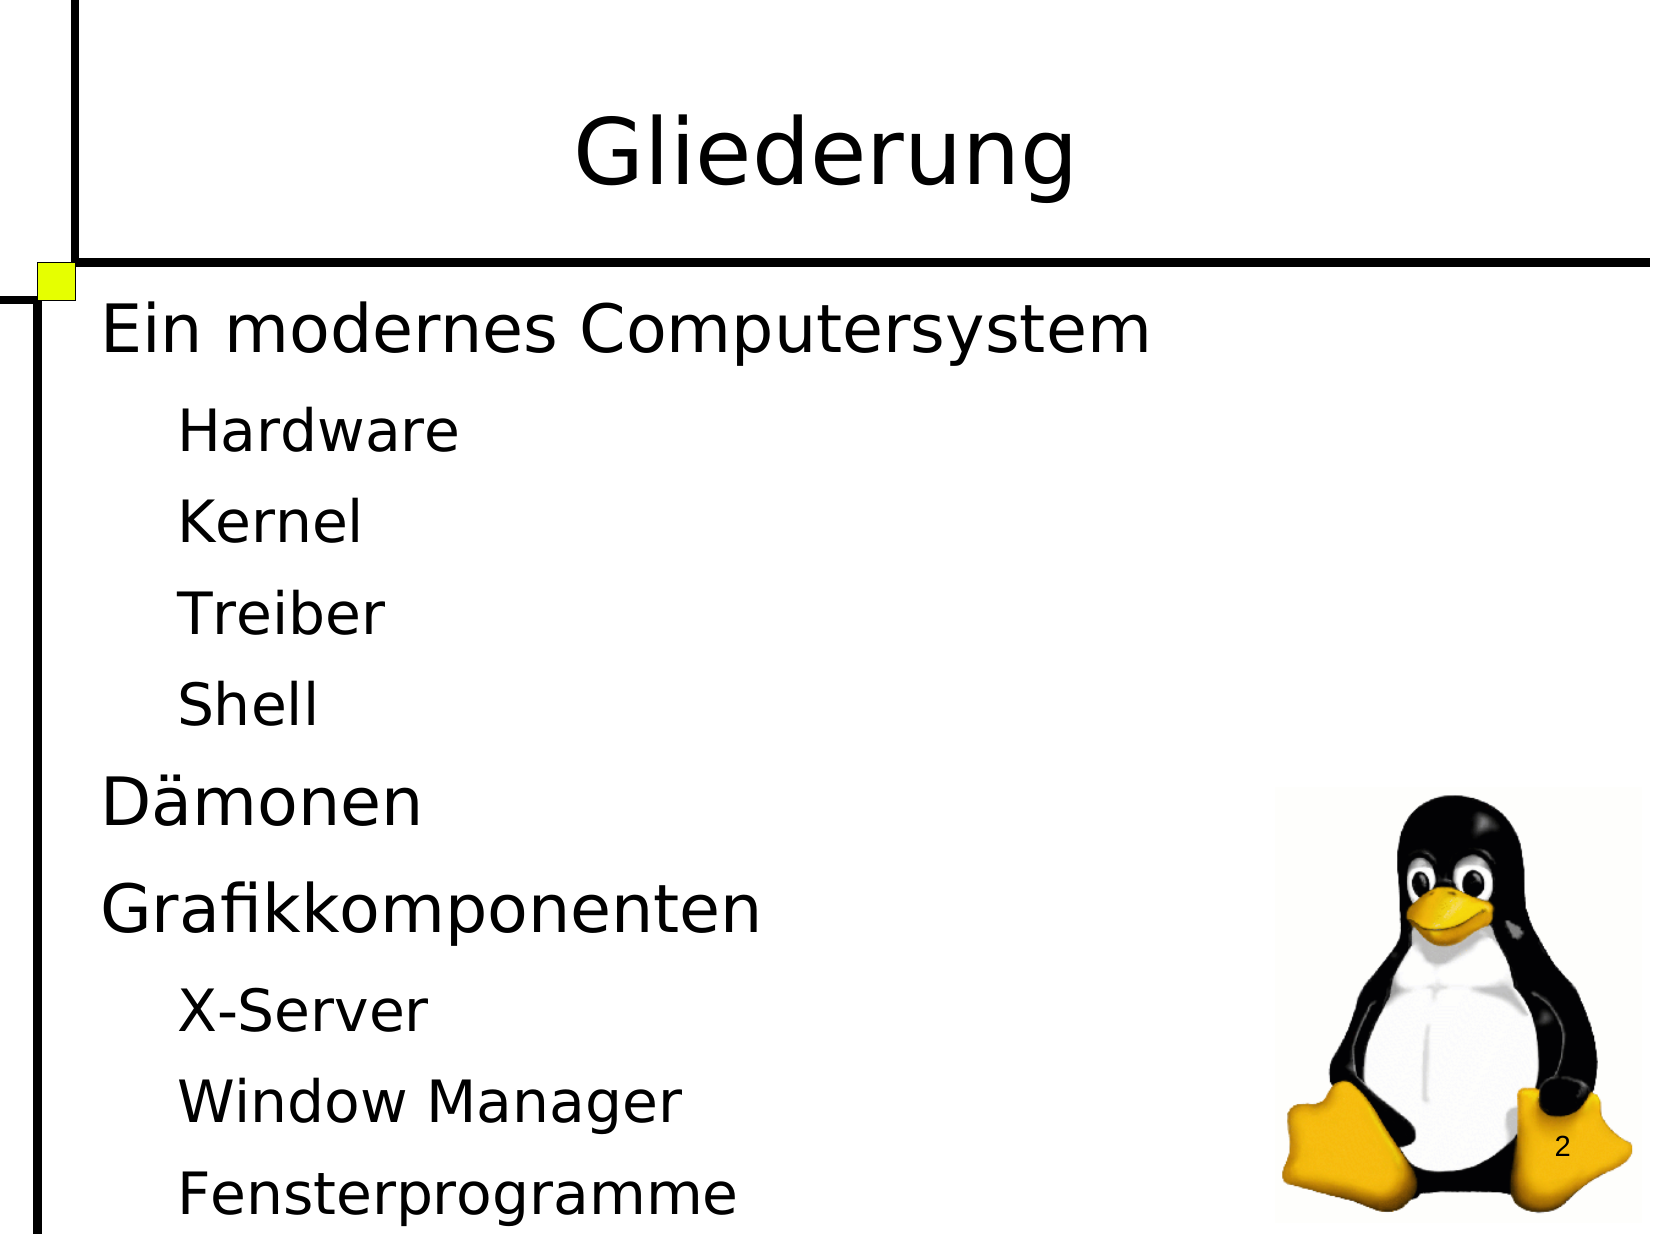

# Gliederung
Ein modernes Computersystem
Hardware
Kernel
Treiber
Shell
Dämonen
Grafikkomponenten
X-Server
Window Manager
Fensterprogramme
2